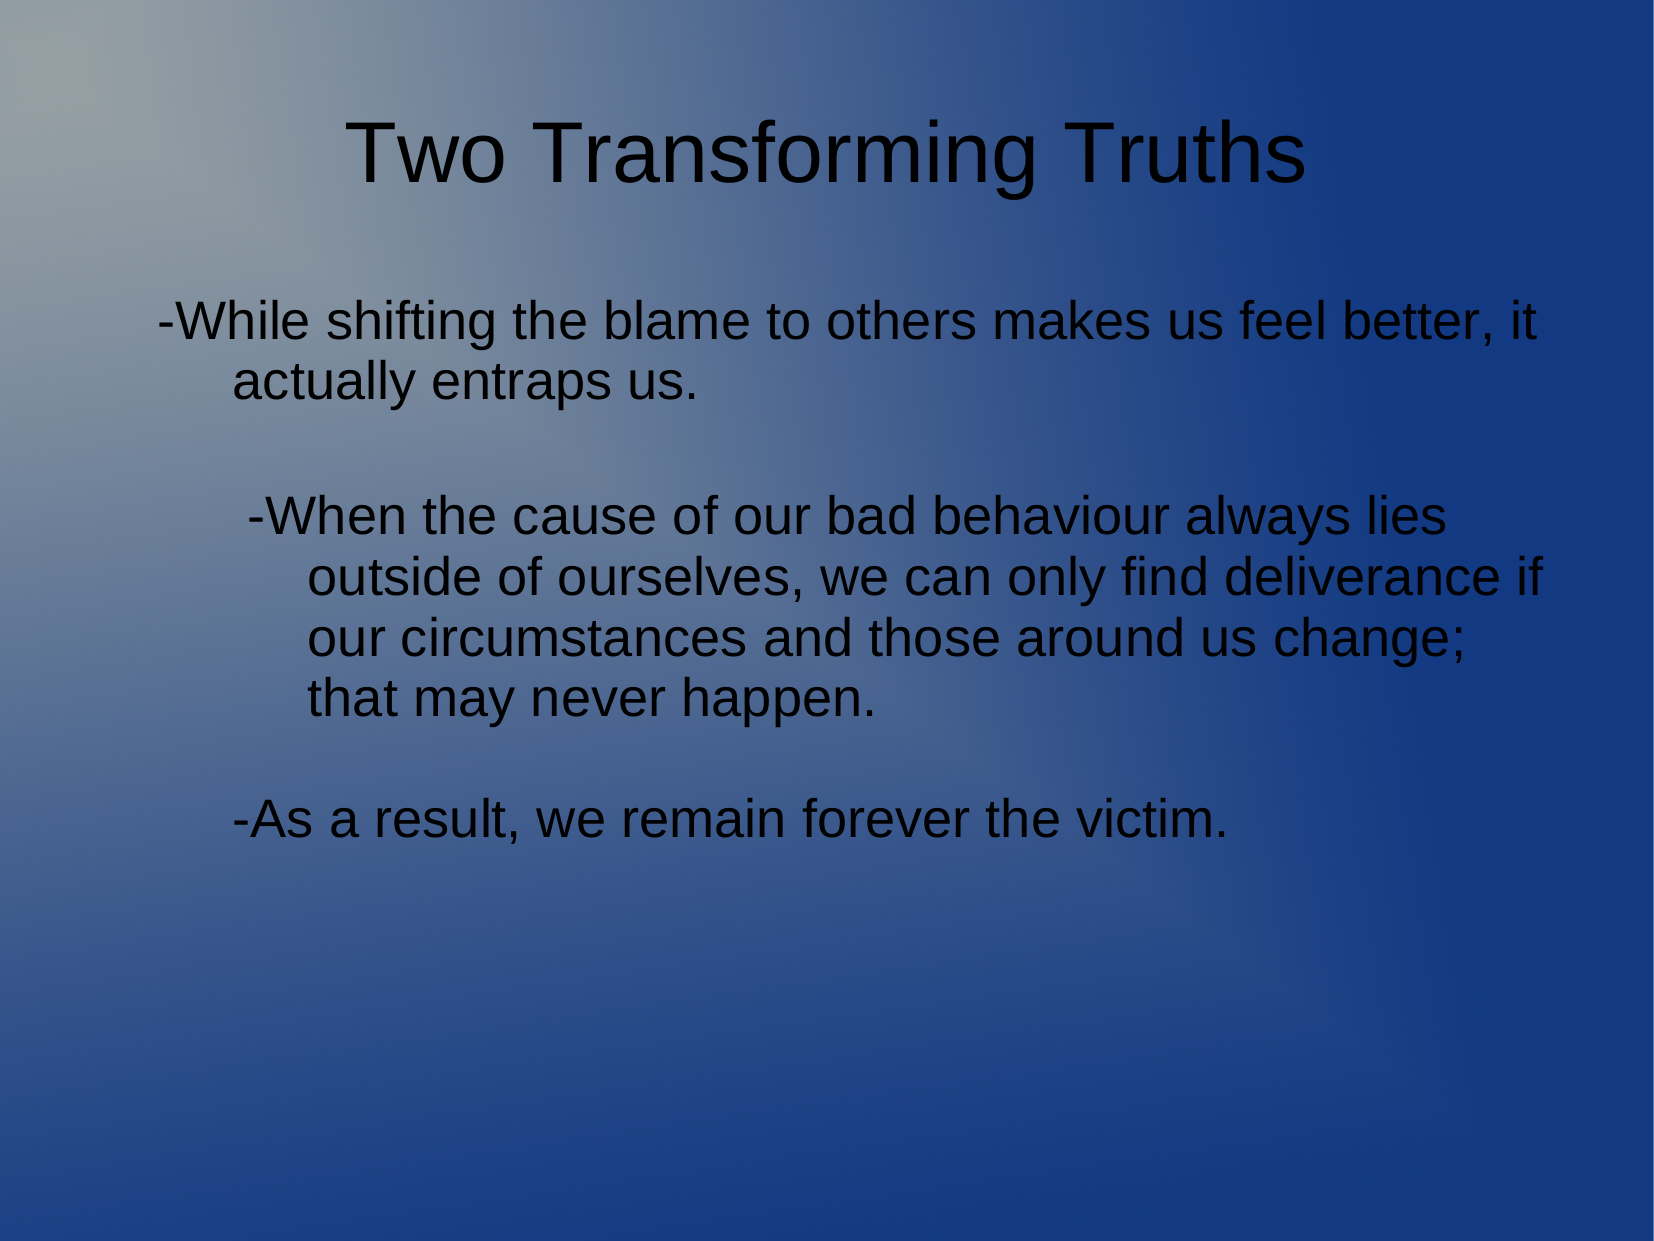

# Two Transforming Truths
	-While shifting the blame to others makes us feel better, it 		actually entraps us.
		 -When the cause of our bad behaviour always lies 				outside of ourselves, we can only find deliverance if 			our circumstances and those around us change; 				that may never happen.
		-As a result, we remain forever the victim.